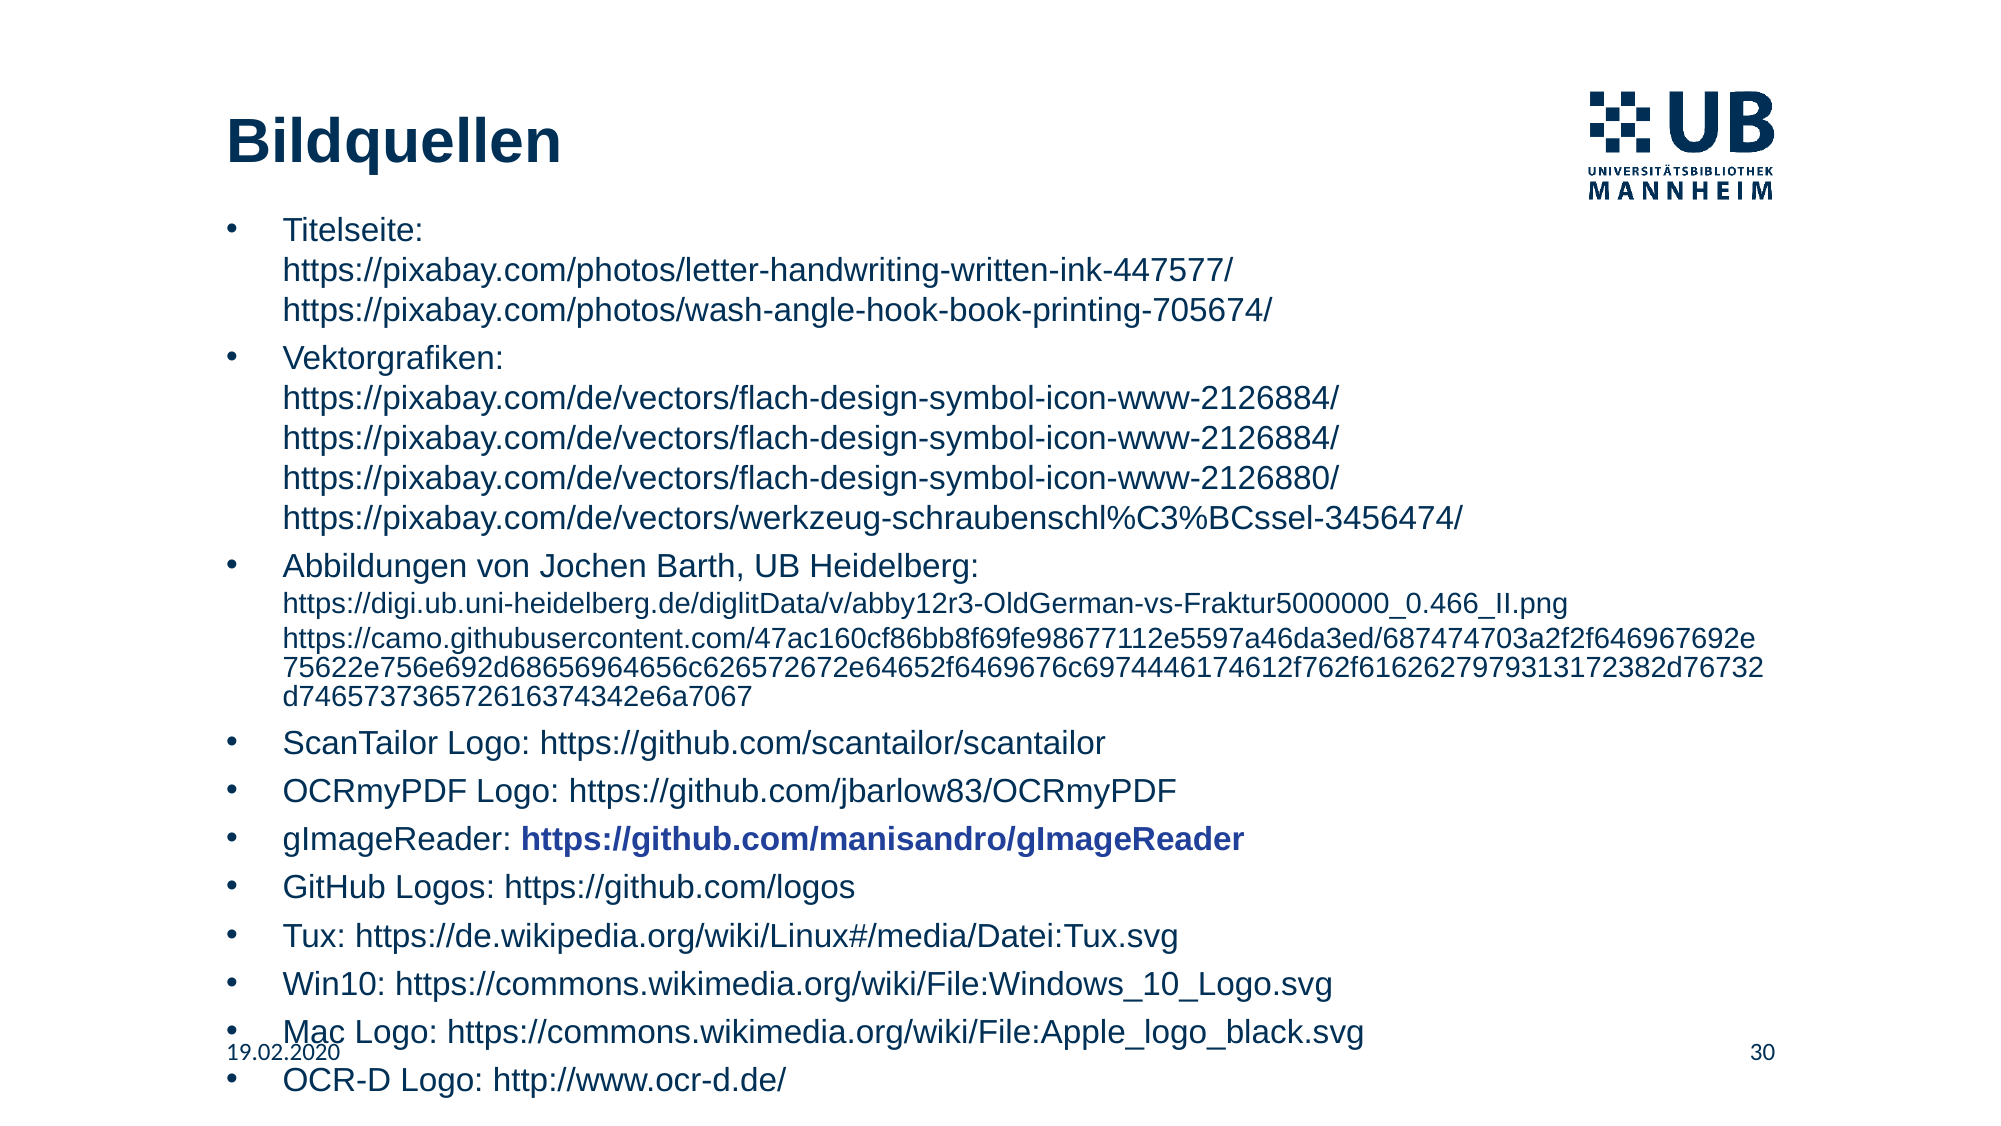

# Bildquellen
Titelseite:
https://pixabay.com/photos/letter-handwriting-written-ink-447577/
https://pixabay.com/photos/wash-angle-hook-book-printing-705674/
Vektorgrafiken:
https://pixabay.com/de/vectors/flach-design-symbol-icon-www-2126884/https://pixabay.com/de/vectors/flach-design-symbol-icon-www-2126884/
https://pixabay.com/de/vectors/flach-design-symbol-icon-www-2126880/
https://pixabay.com/de/vectors/werkzeug-schraubenschl%C3%BCssel-3456474/
Abbildungen von Jochen Barth, UB Heidelberg:
https://digi.ub.uni-heidelberg.de/diglitData/v/abby12r3-OldGerman-vs-Fraktur5000000_0.466_II.png
https://camo.githubusercontent.com/47ac160cf86bb8f69fe98677112e5597a46da3ed/687474703a2f2f646967692e75622e756e692d68656964656c626572672e64652f6469676c6974446174612f762f6162627979313172382d76732d746573736572616374342e6a7067
ScanTailor Logo: https://github.com/scantailor/scantailor
OCRmyPDF Logo: https://github.com/jbarlow83/OCRmyPDF
gImageReader: https://github.com/manisandro/gImageReader
GitHub Logos: https://github.com/logos
Tux: https://de.wikipedia.org/wiki/Linux#/media/Datei:Tux.svg
Win10: https://commons.wikimedia.org/wiki/File:Windows_10_Logo.svg
Mac Logo: https://commons.wikimedia.org/wiki/File:Apple_logo_black.svg
OCR-D Logo: http://www.ocr-d.de/
19.02.2020